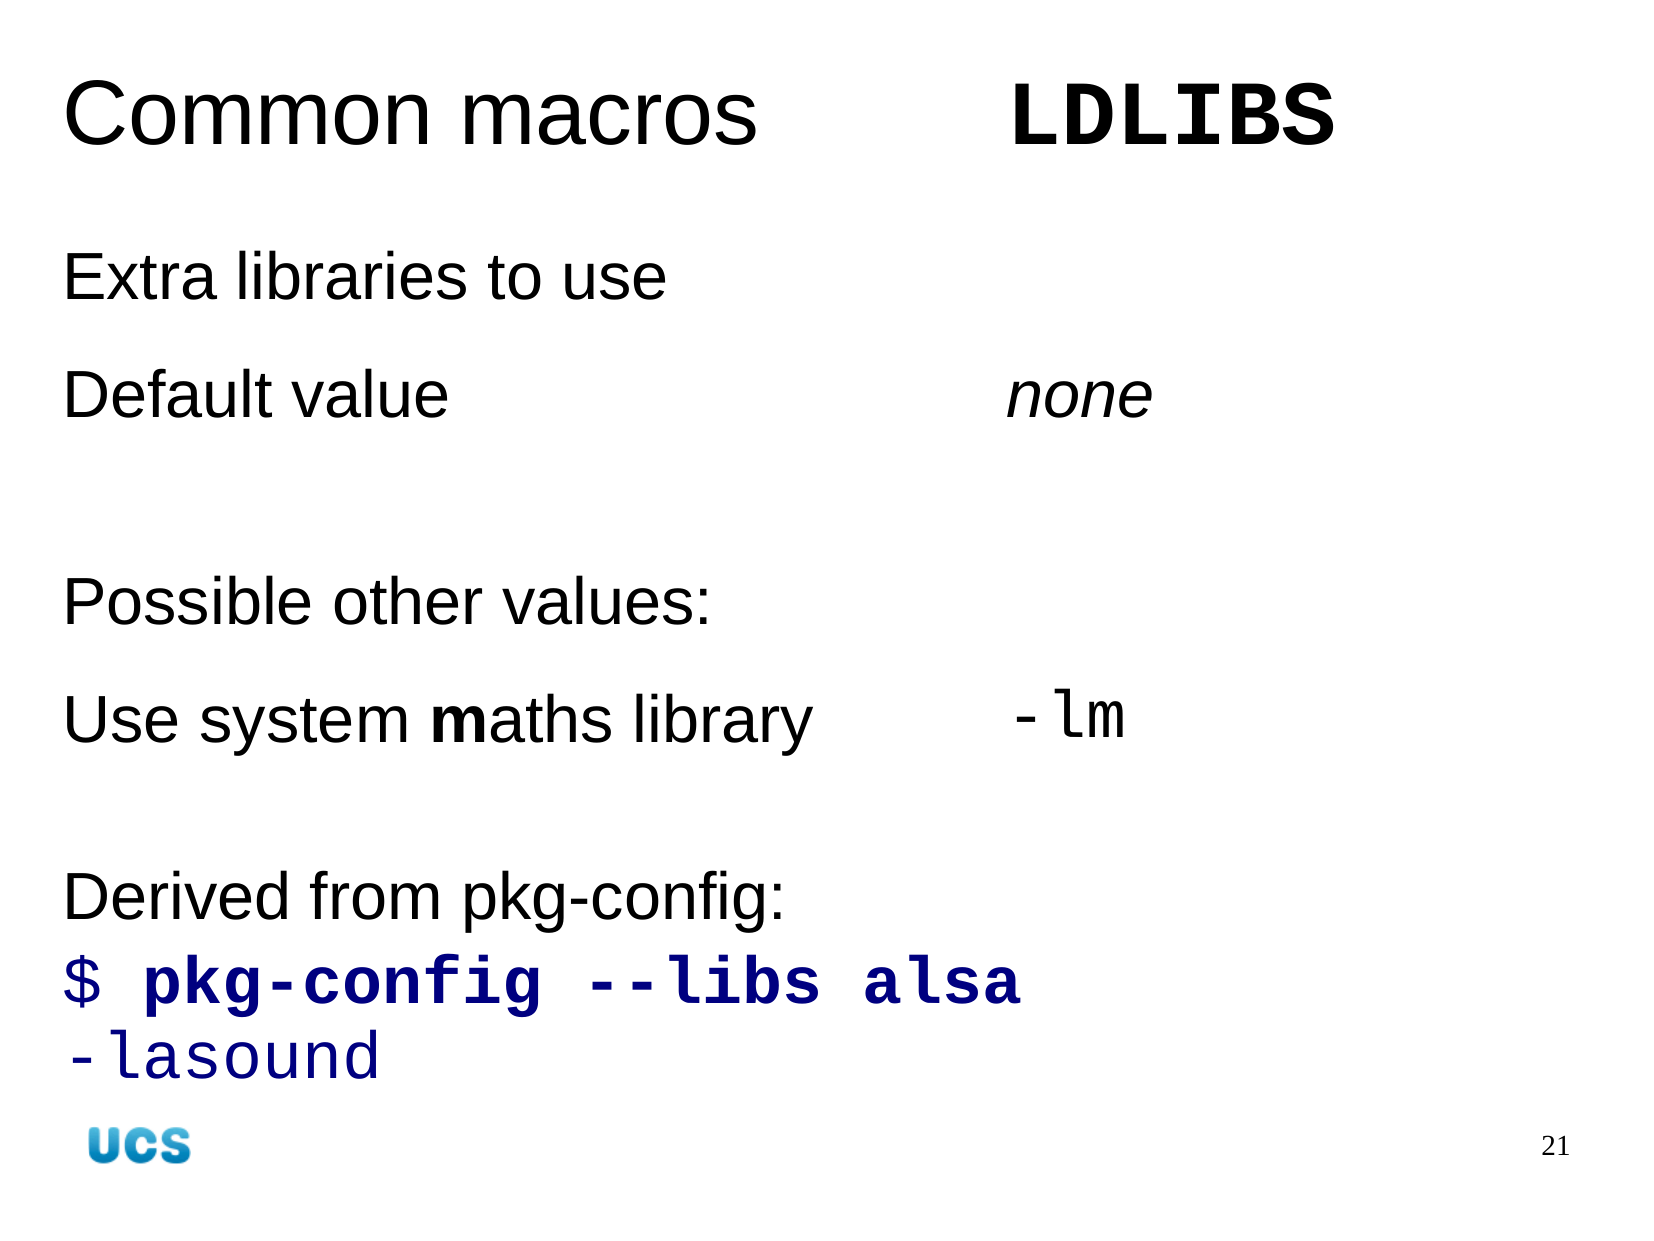

Common macros
LDLIBS
Extra libraries to use
Default value
none
Possible other values:
Use system maths library
-lm
Derived from pkg-config:
$ pkg-config --libs alsa
-lasound
21